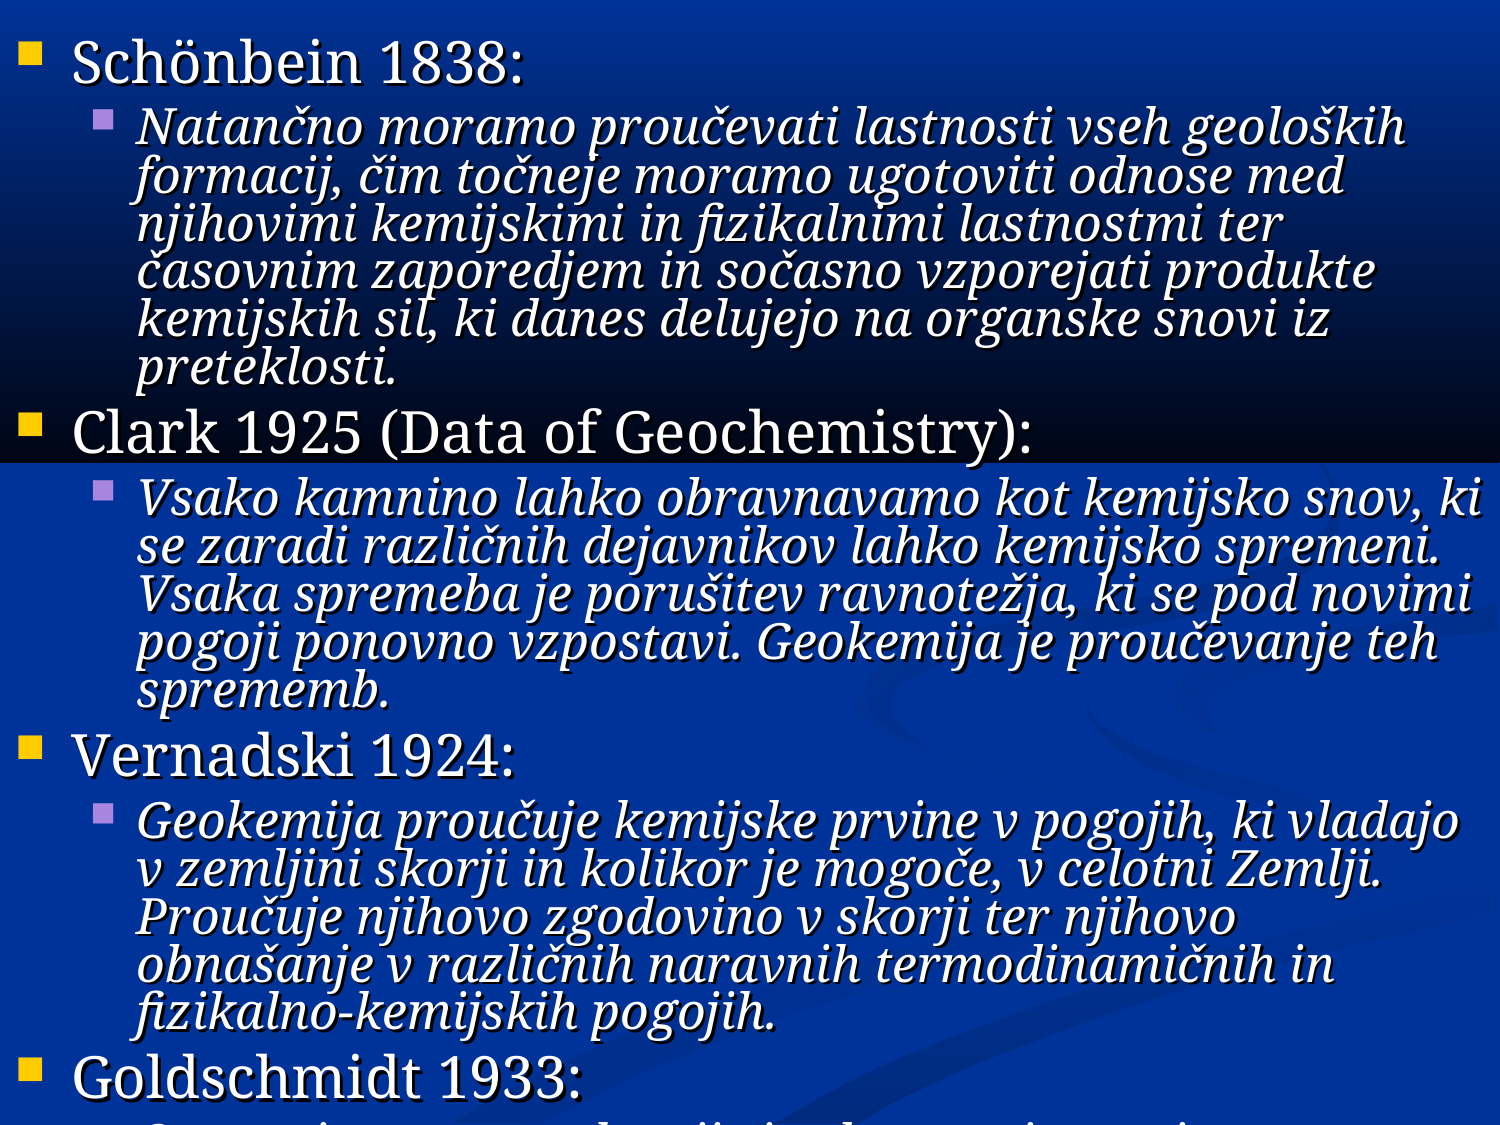

# Schönbein 1838:
Natančno moramo proučevati lastnosti vseh geoloških formacij, čim točneje moramo ugotoviti odnose med njihovimi kemijskimi in fizikalnimi lastnostmi ter časovnim zaporedjem in sočasno vzporejati produkte kemijskih sil, ki danes delujejo na organske snovi iz preteklosti.
Clark 1925 (Data of Geochemistry):
Vsako kamnino lahko obravnavamo kot kemijsko snov, ki se zaradi različnih dejavnikov lahko kemijsko spremeni. Vsaka spremeba je porušitev ravnotežja, ki se pod novimi pogoji ponovno vzpostavi. Geokemija je proučevanje teh sprememb.
Vernadski 1924:
Geokemija proučuje kemijske prvine v pogojih, ki vladajo v zemljini skorji in kolikor je mogoče, v celotni Zemlji. Proučuje njihovo zgodovino v skorji ter njihovo obnašanje v različnih naravnih termodinamičnih in fizikalno-kemijskih pogojih.
Goldschmidt 1933:
Osnovni namen geokemije je, da po eni strani kvantitativno določi sestavo Zemlje in njenih delov, in po drugi, da odkrije zakone, ki kontrolirajo porazdelitev posameznih prvin.